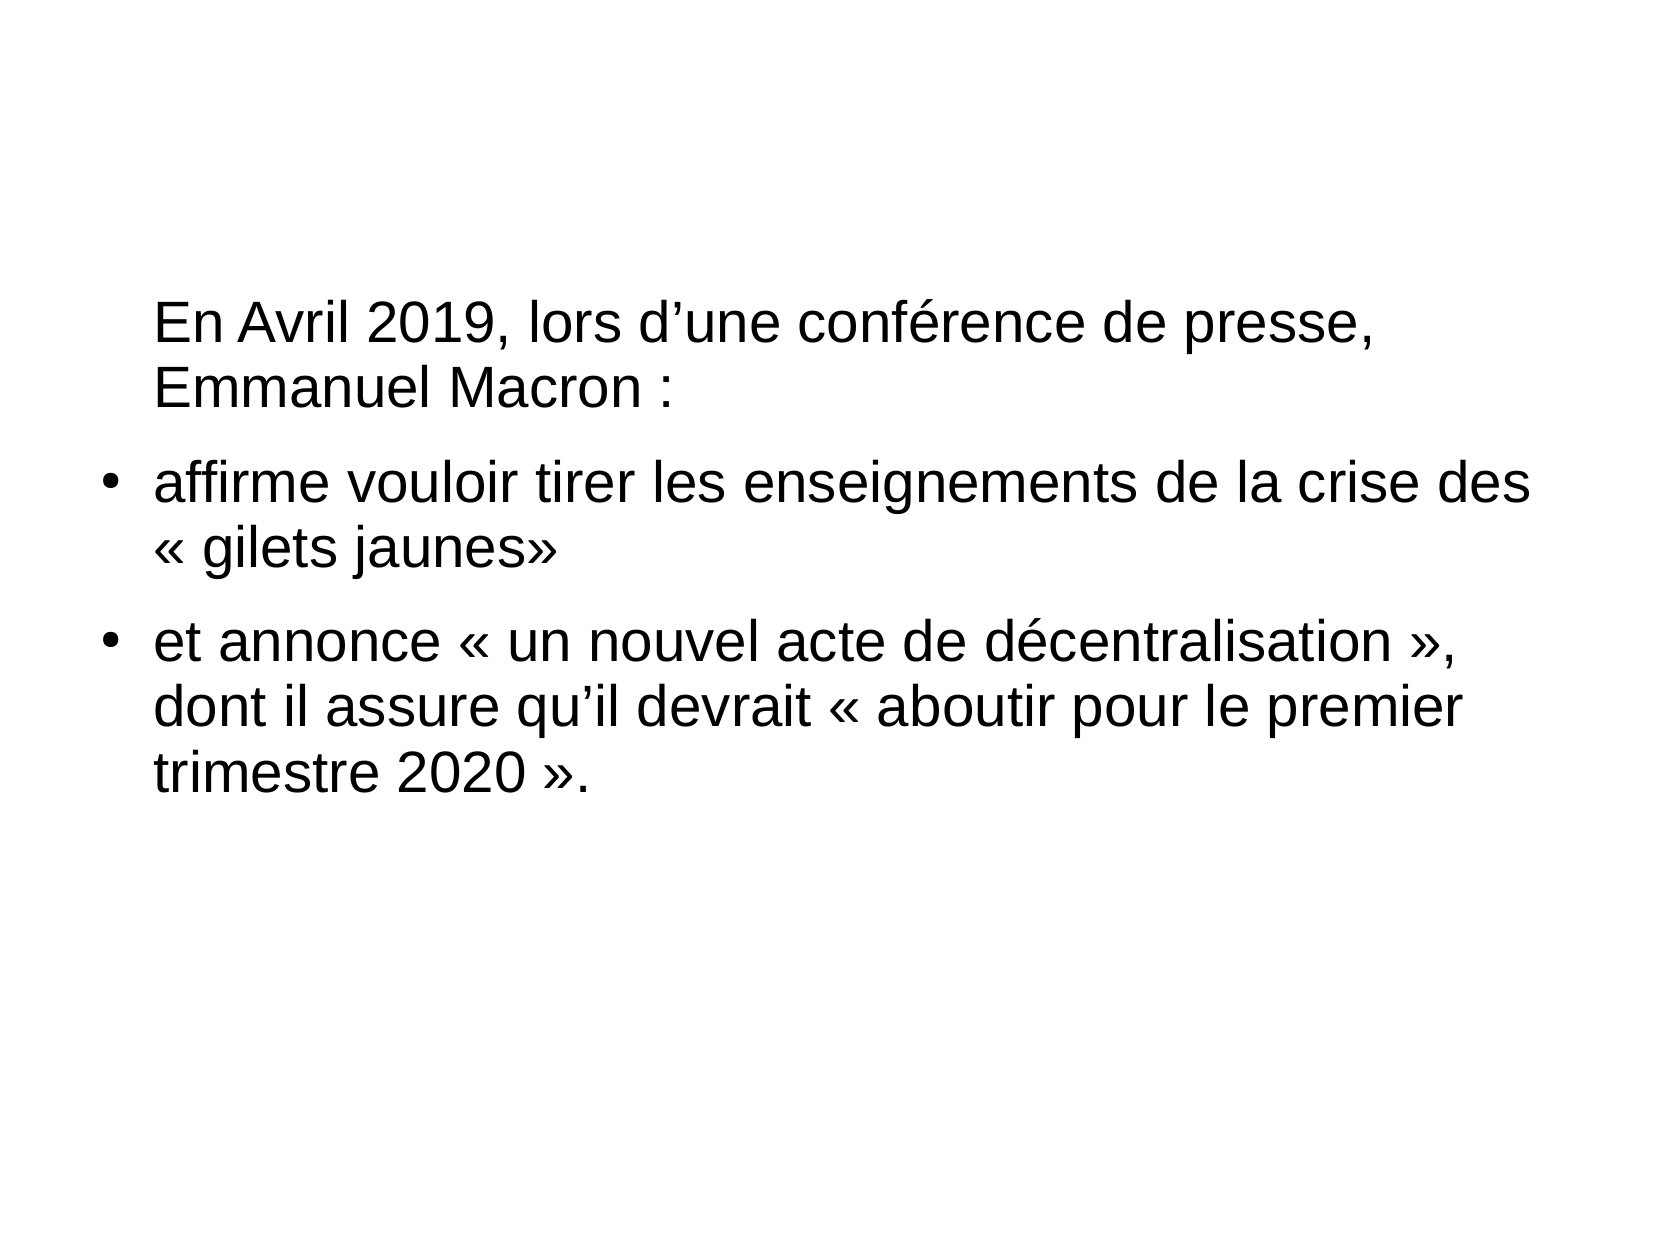

#
En Avril 2019, lors d’une conférence de presse, Emmanuel Macron :
affirme vouloir tirer les enseignements de la crise des « gilets jaunes»
et annonce « un nouvel acte de décentralisation », dont il assure qu’il devrait « aboutir pour le premier trimestre 2020 ».